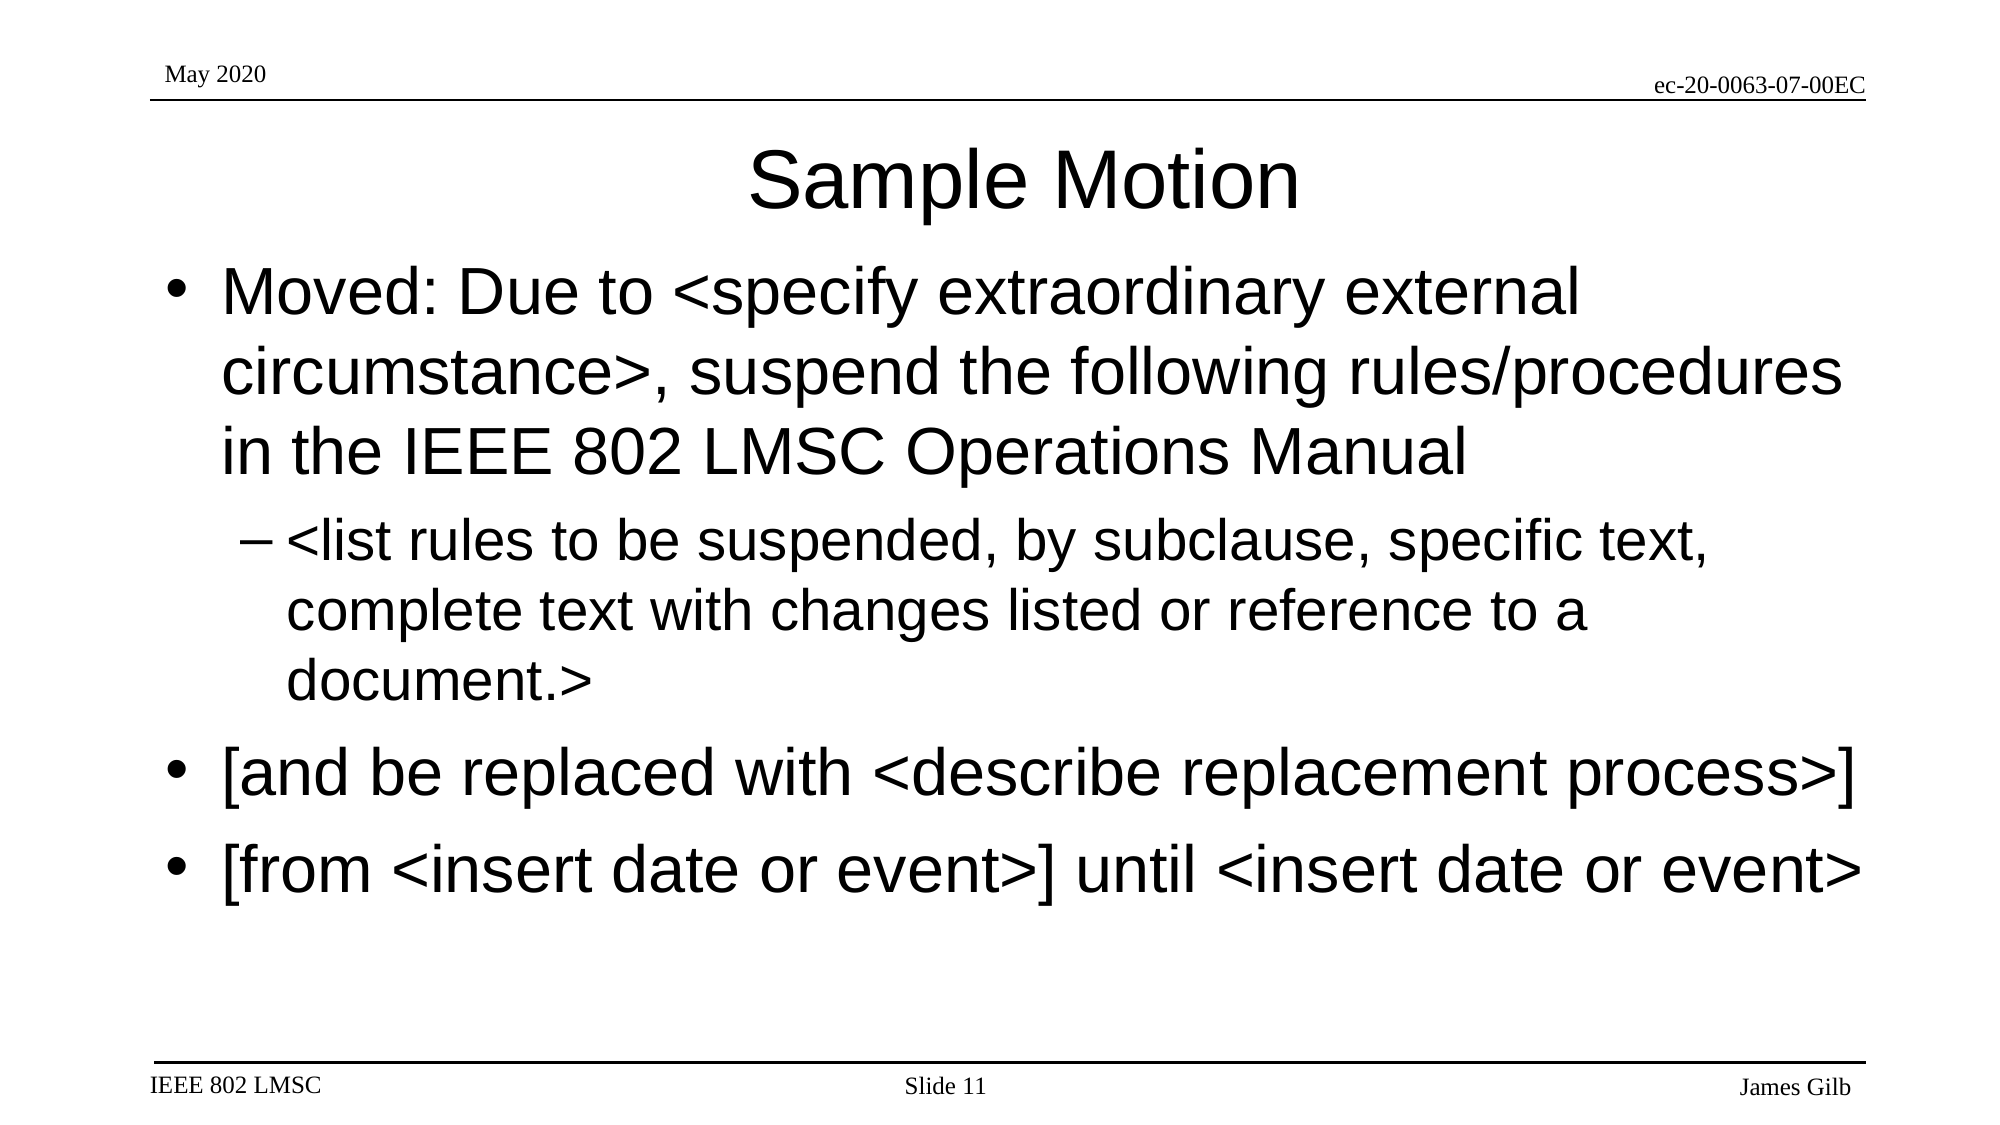

# Sample Motion
Moved: Due to <specify extraordinary external circumstance>, suspend the following rules/procedures in the IEEE 802 LMSC Operations Manual
<list rules to be suspended, by subclause, specific text, complete text with changes listed or reference to a document.>
[and be replaced with <describe replacement process>]
[from <insert date or event>] until <insert date or event>
11